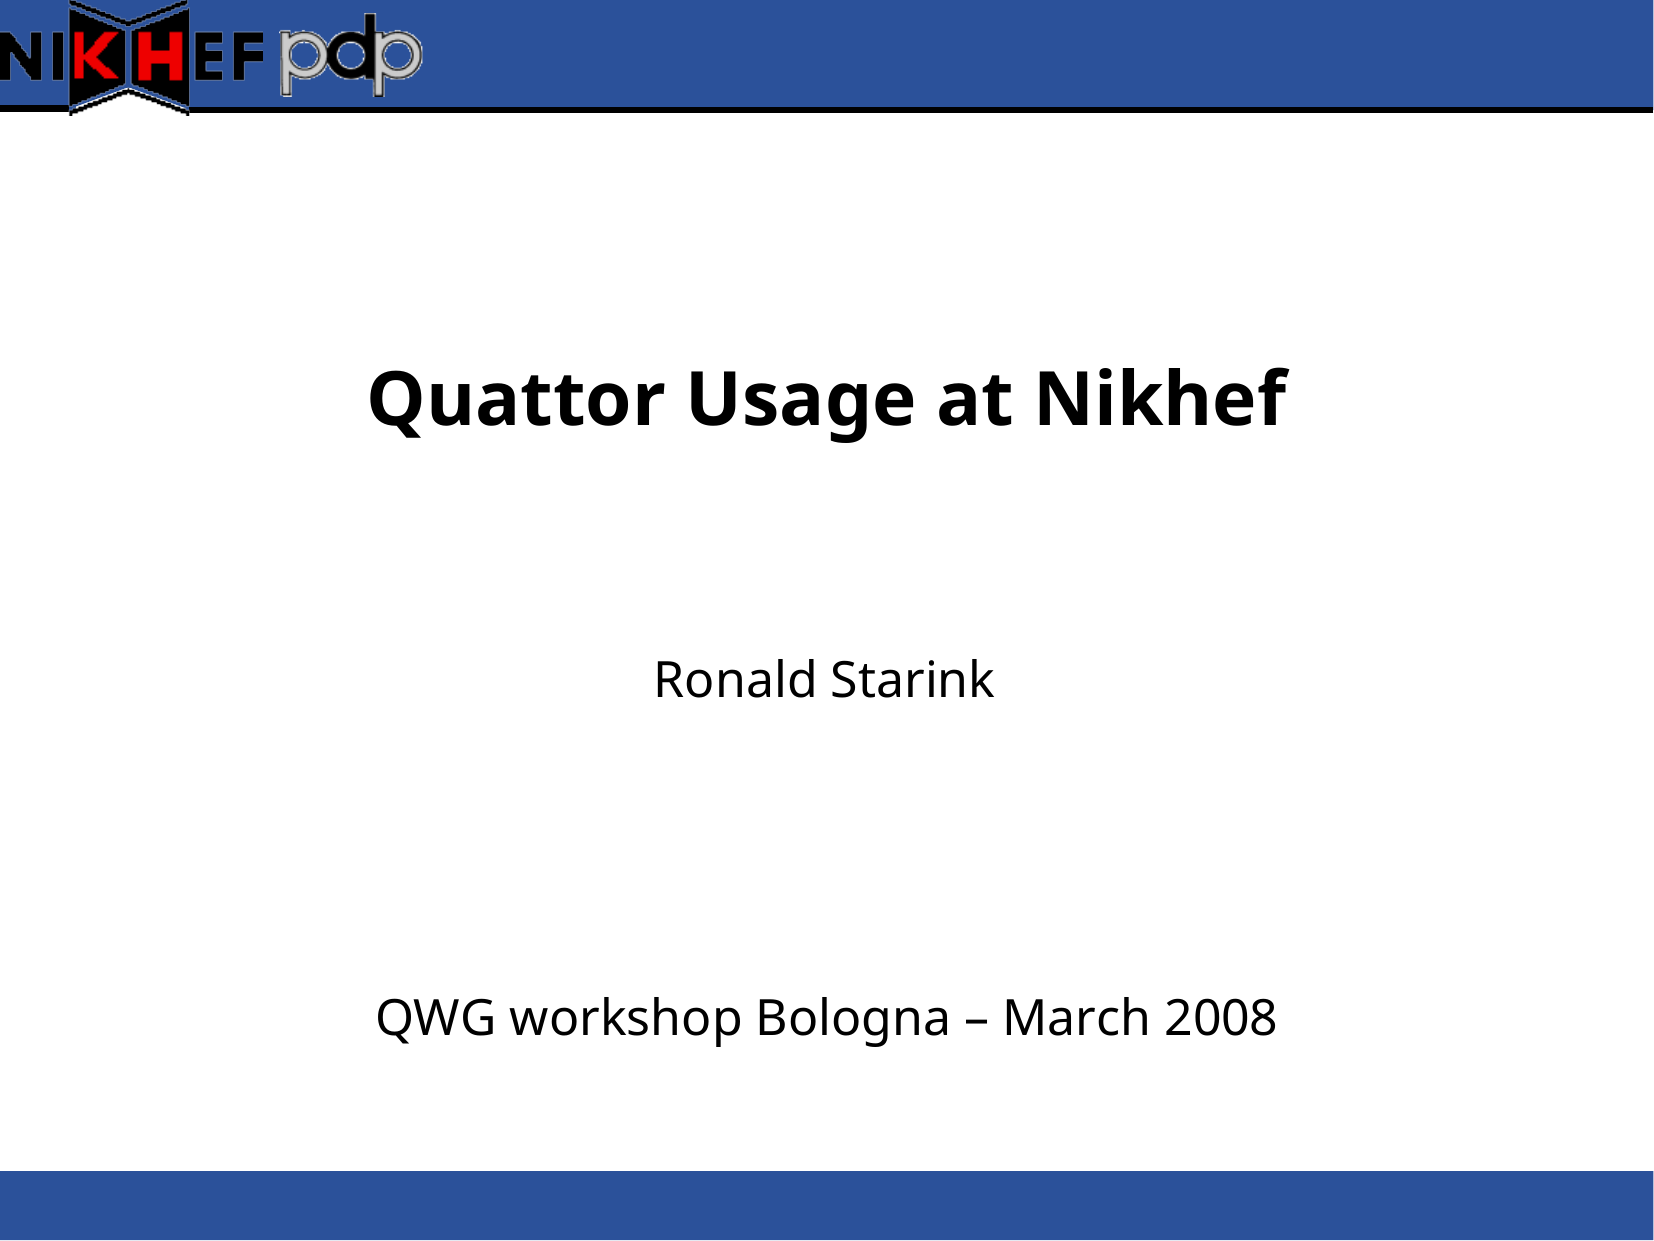

Quattor Usage at Nikhef
Ronald Starink
QWG workshop Bologna – March 2008